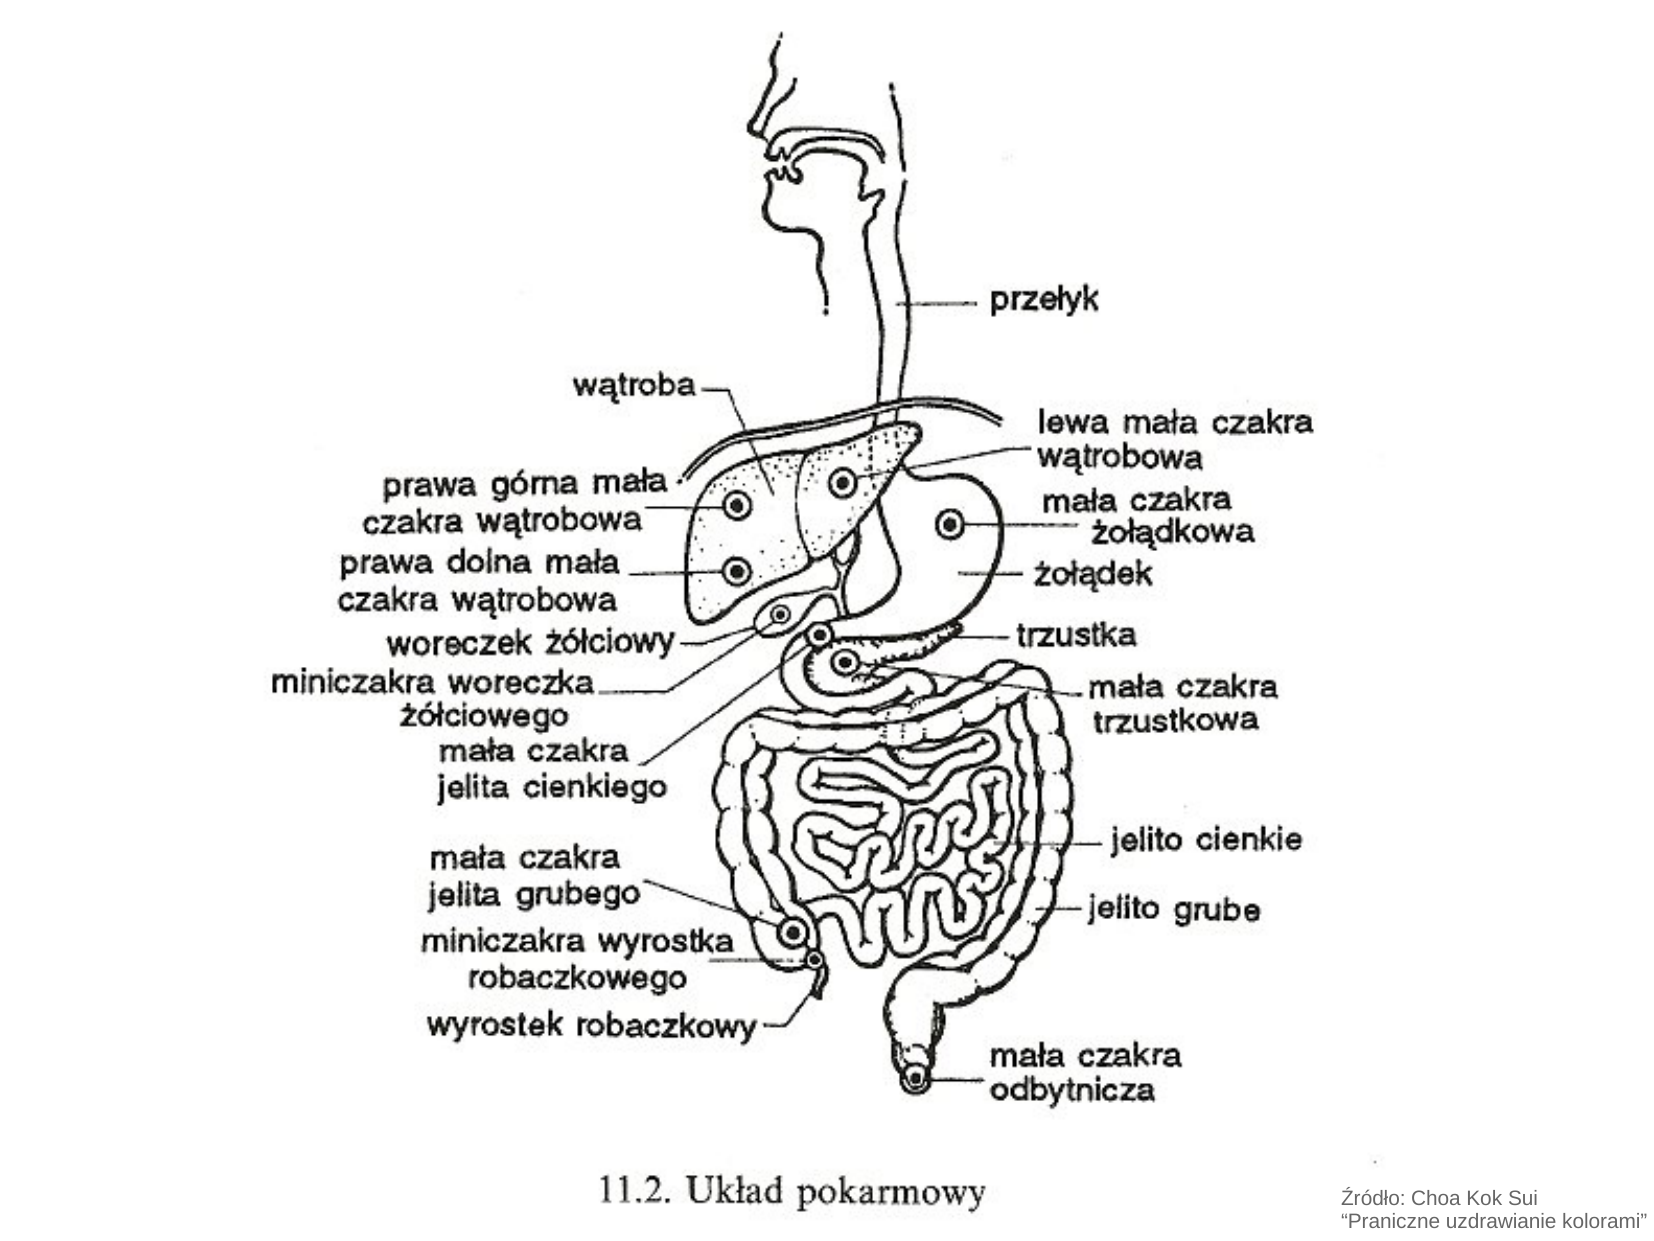

Źródło: Choa Kok Sui
“Praniczne uzdrawianie kolorami”